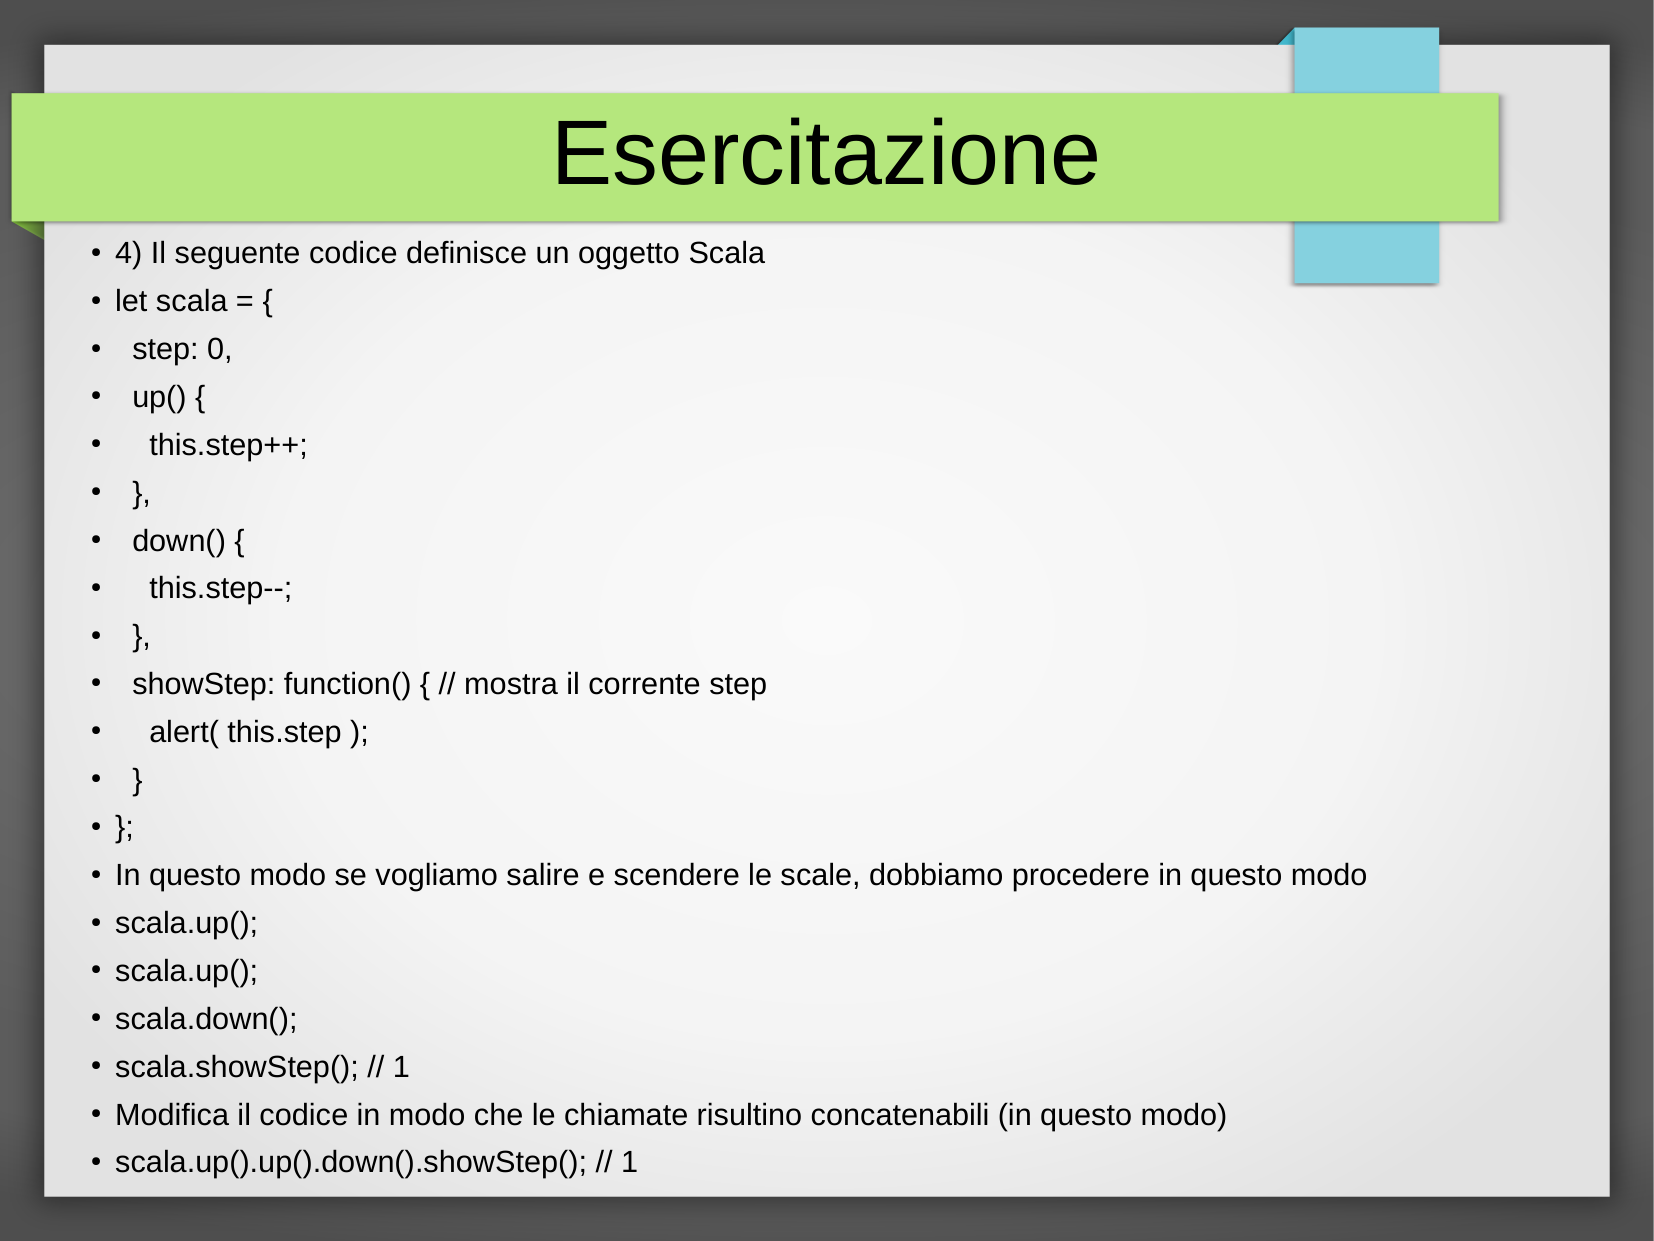

# Esercitazione
4) Il seguente codice definisce un oggetto Scala
let scala = {
 step: 0,
 up() {
 this.step++;
 },
 down() {
 this.step--;
 },
 showStep: function() { // mostra il corrente step
 alert( this.step );
 }
};
In questo modo se vogliamo salire e scendere le scale, dobbiamo procedere in questo modo
scala.up();
scala.up();
scala.down();
scala.showStep(); // 1
Modifica il codice in modo che le chiamate risultino concatenabili (in questo modo)
scala.up().up().down().showStep(); // 1